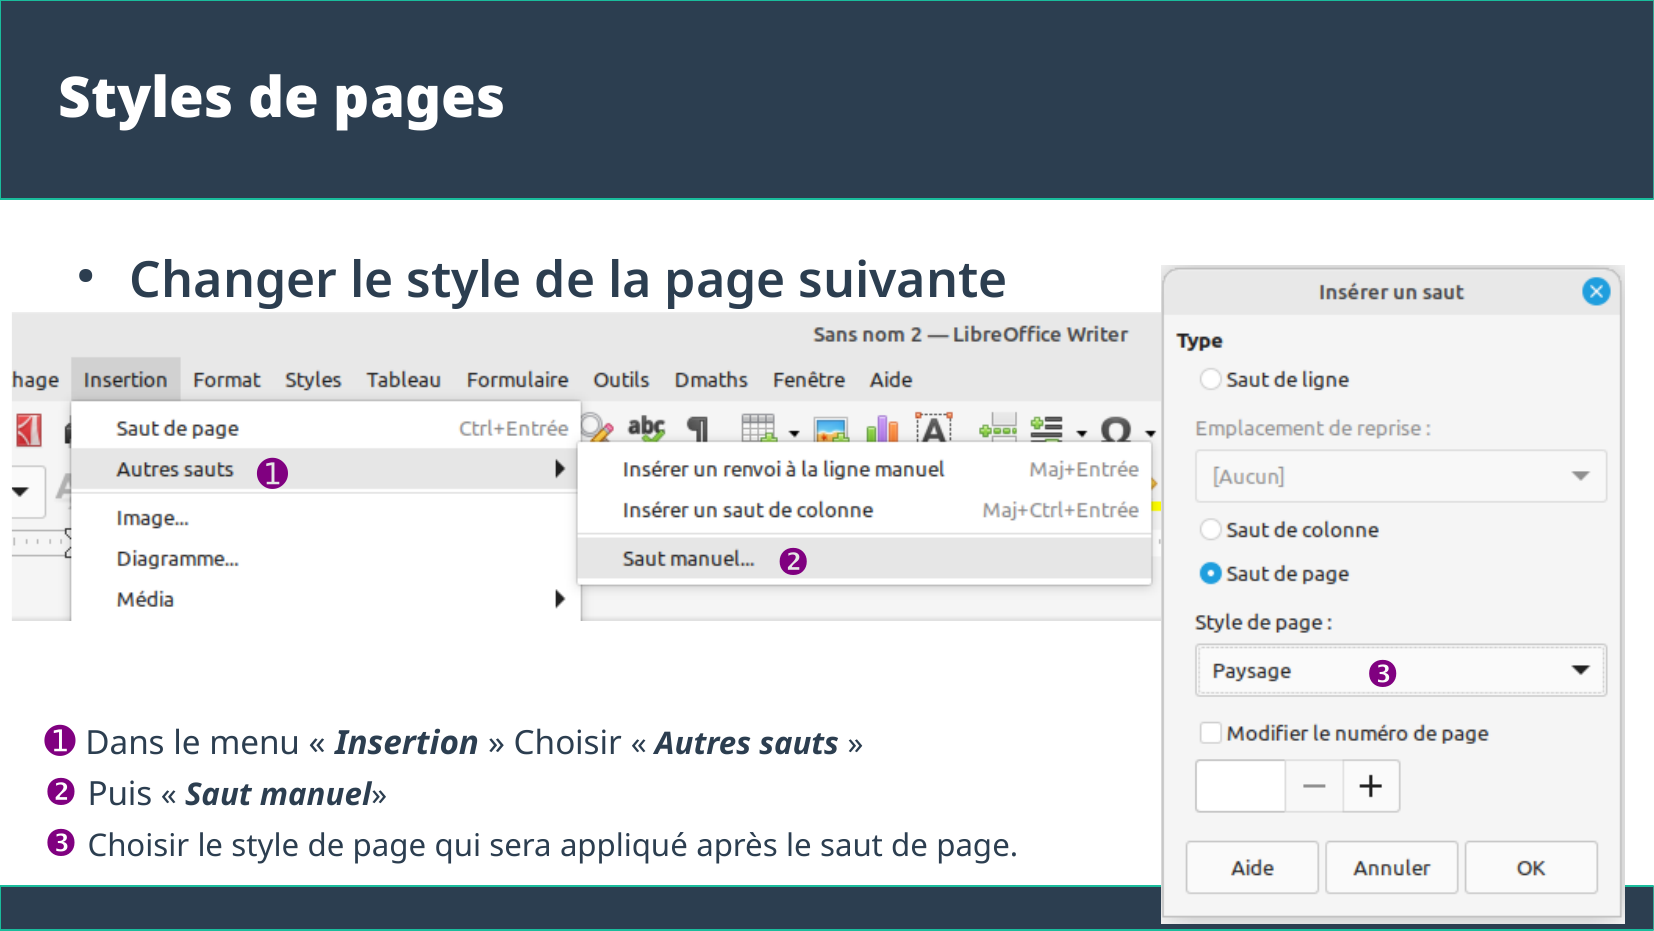

# Styles de pages
Changer le style de la page suivante
➊


➊ Dans le menu « Insertion » Choisir « Autres sauts »
 Puis « Saut manuel»
 Choisir le style de page qui sera appliqué après le saut de page.
8